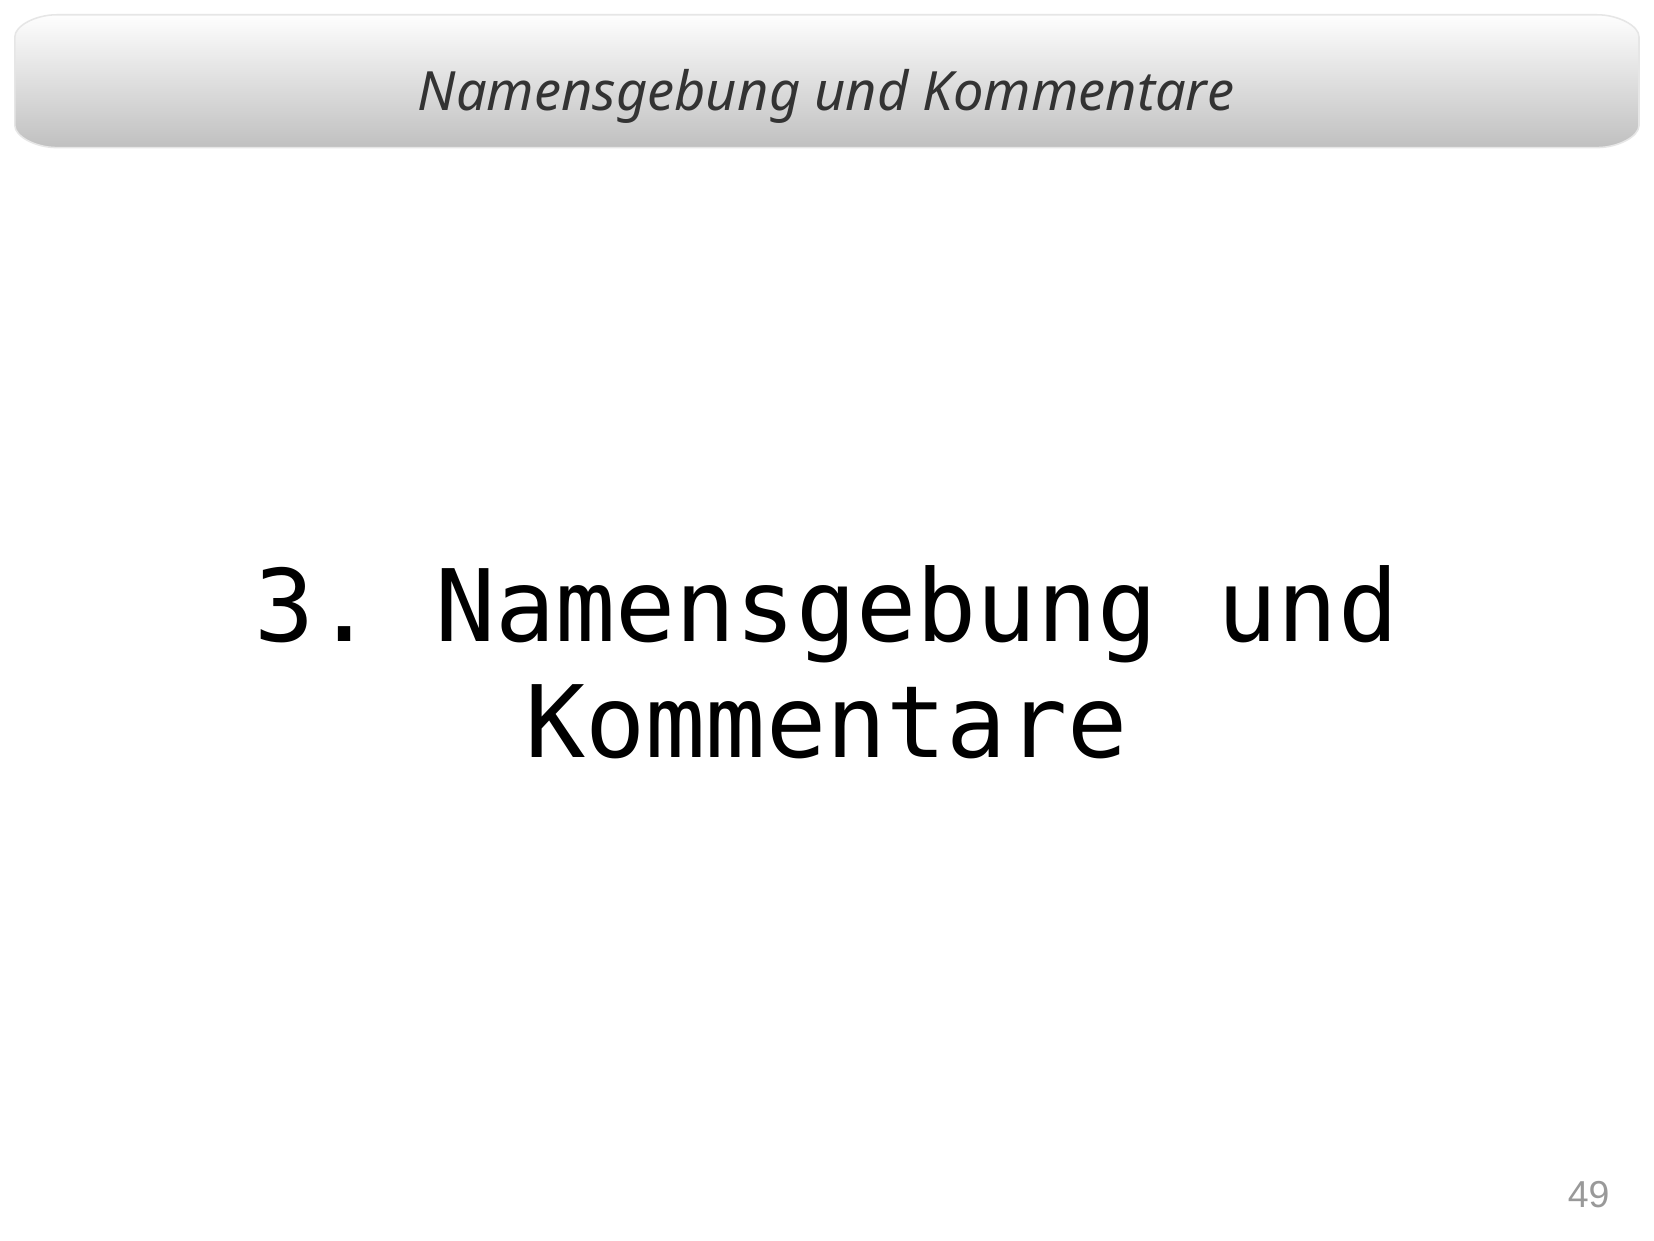

# Namensgebung und Kommentare
3. Namensgebung und Kommentare